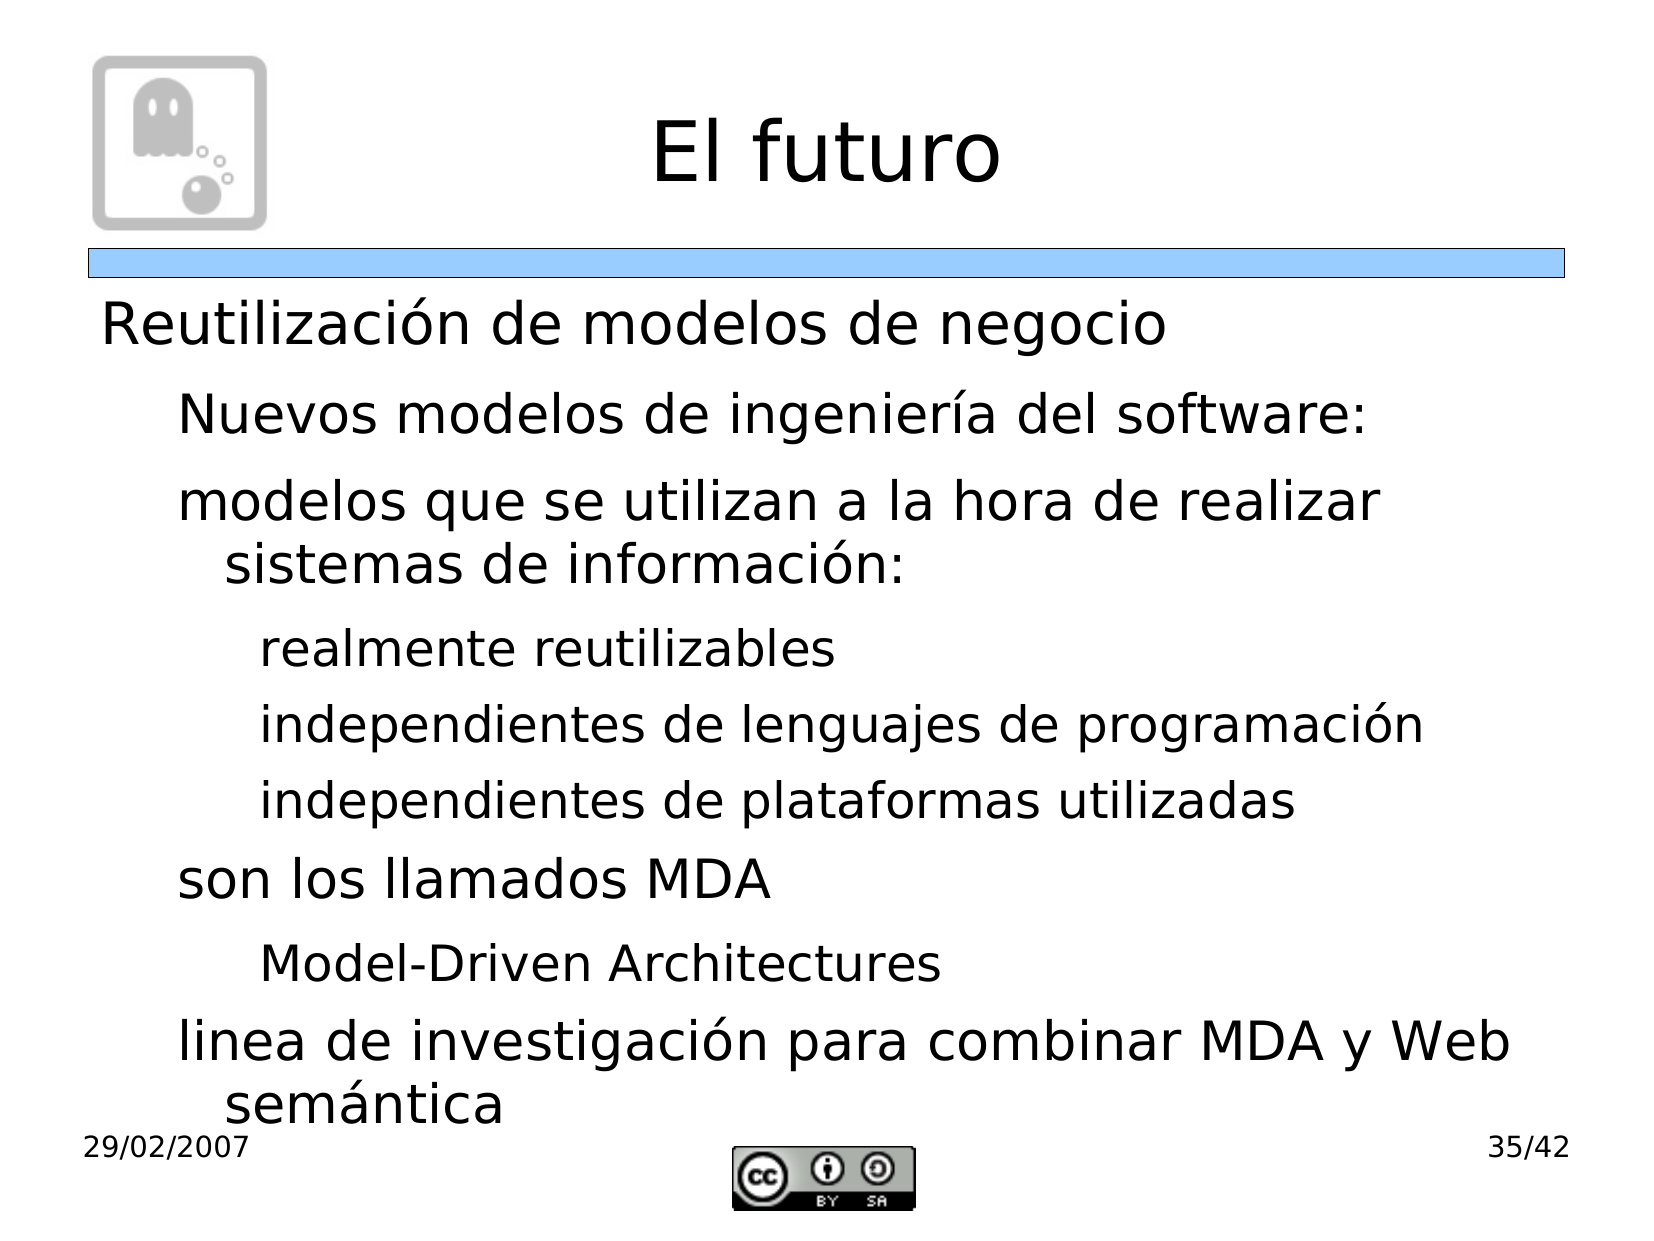

# El futuro
Reutilización de modelos de negocio
Nuevos modelos de ingeniería del software:
modelos que se utilizan a la hora de realizar sistemas de información:
realmente reutilizables
independientes de lenguajes de programación
independientes de plataformas utilizadas
son los llamados MDA
Model-Driven Architectures
linea de investigación para combinar MDA y Web semántica